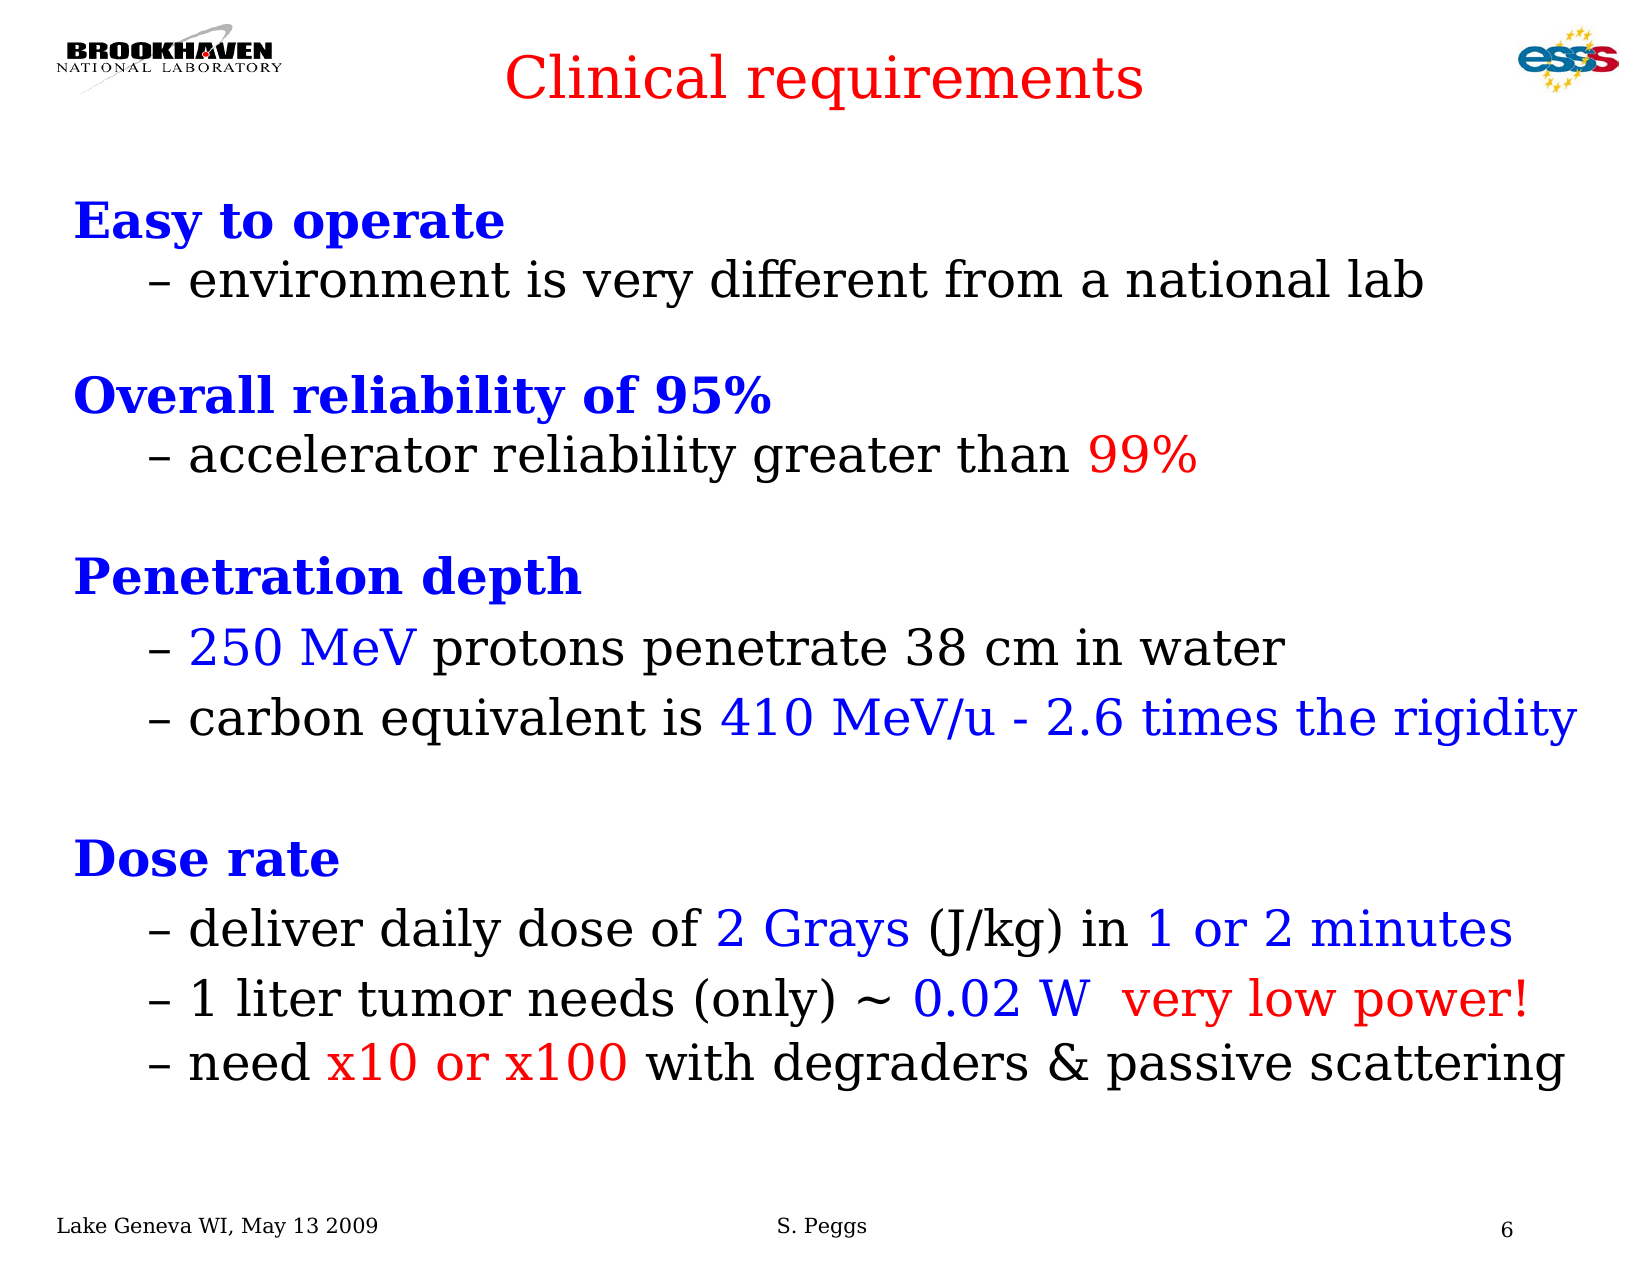

Clinical requirements
Easy to operate
	– environment is very different from a national lab
Overall reliability of 95%
	– accelerator reliability greater than 99%
Penetration depth
	– 250 MeV protons penetrate 38 cm in water
	– carbon equivalent is 410 MeV/u - 2.6 times the rigidity
Dose rate
	– deliver daily dose of 2 Grays (J/kg) in 1 or 2 minutes
	– 1 liter tumor needs (only) ~ 0.02 W very low power!
	– need x10 or x100 with degraders & passive scattering